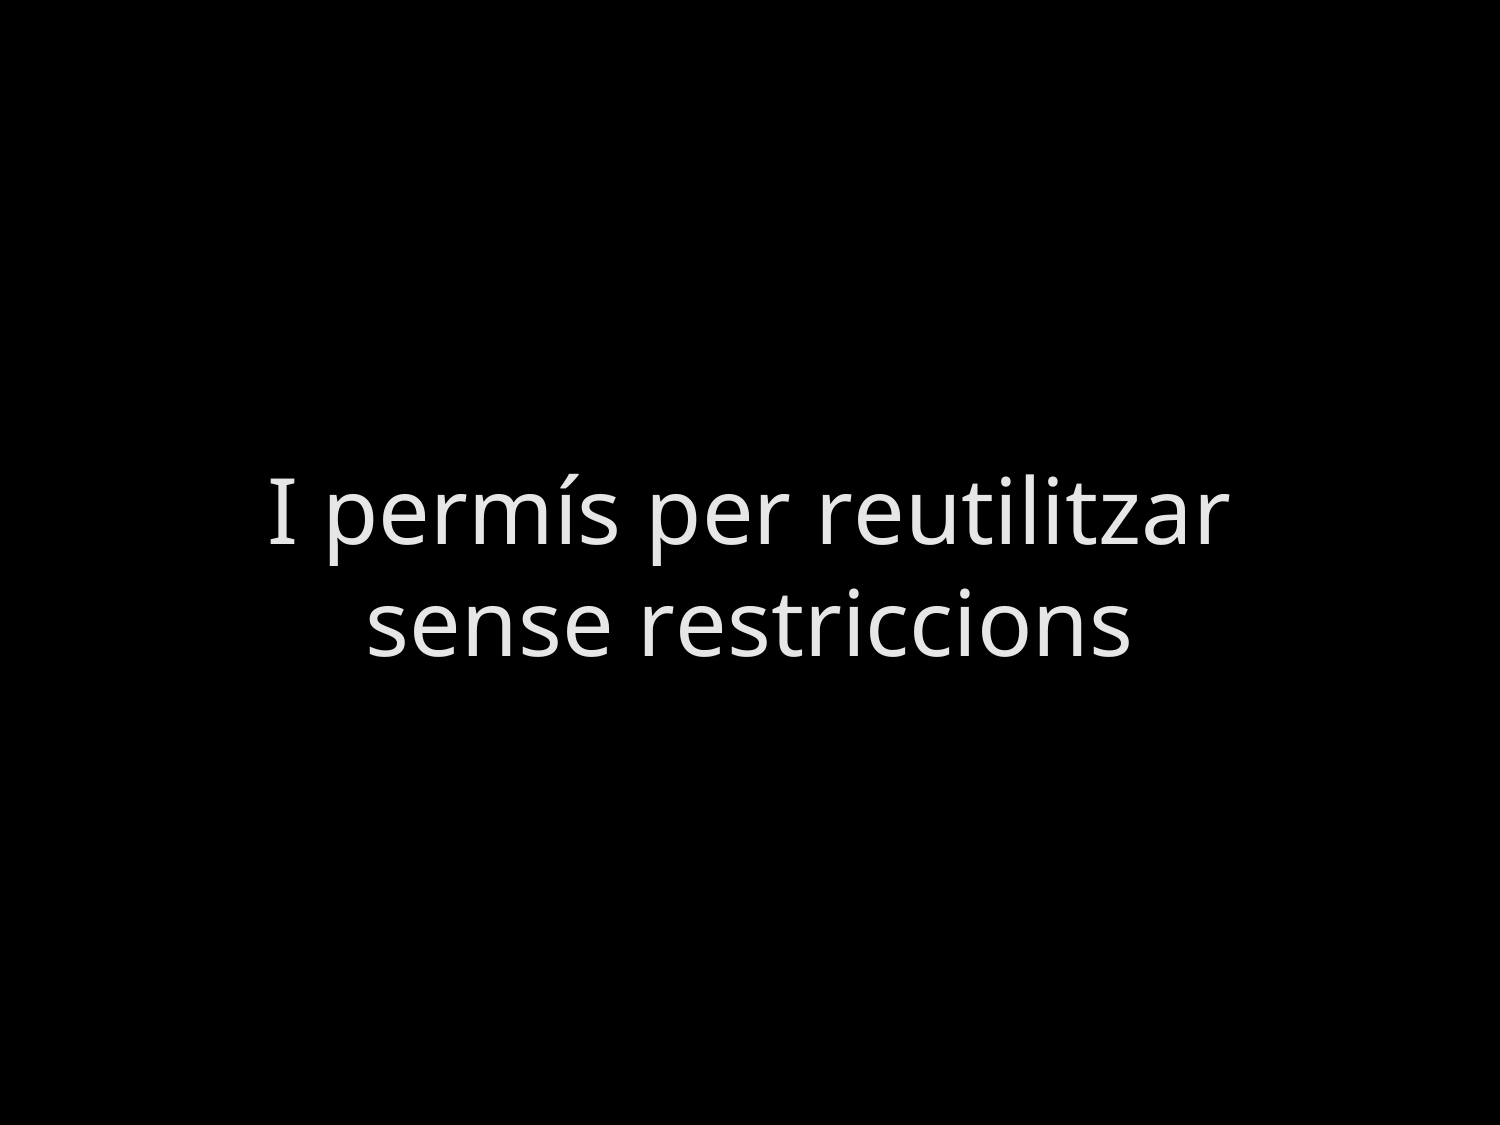

# I permís per reutilitzar
sense restriccions